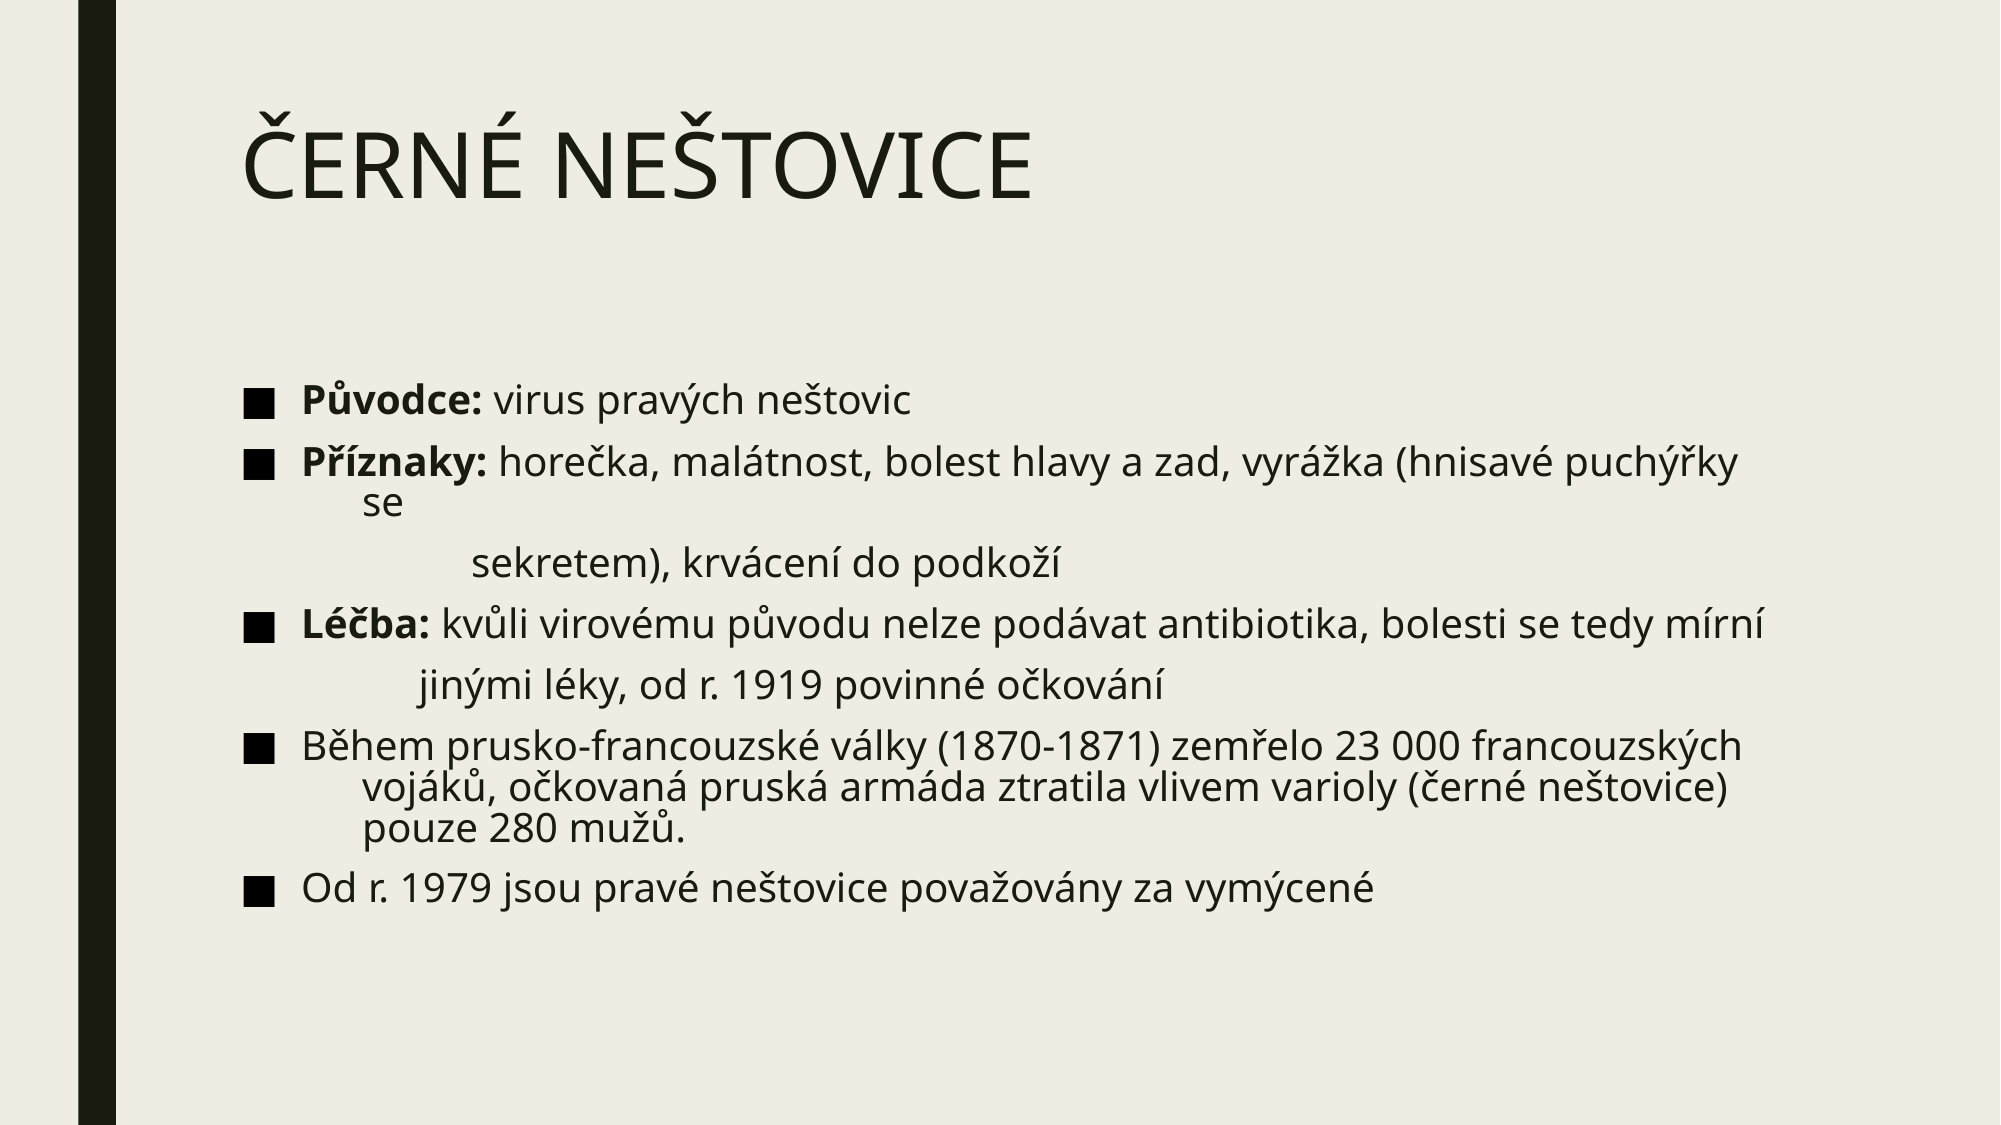

# ČERNÉ NEŠTOVICE
Původce: virus pravých neštovic
Příznaky: horečka, malátnost, bolest hlavy a zad, vyrážka (hnisavé puchýřky se
 sekretem), krvácení do podkoží
Léčba: kvůli virovému původu nelze podávat antibiotika, bolesti se tedy mírní
 jinými léky, od r. 1919 povinné očkování
Během prusko-francouzské války (1870-1871) zemřelo 23 000 francouzských vojáků, očkovaná pruská armáda ztratila vlivem varioly (černé neštovice) pouze 280 mužů.
Od r. 1979 jsou pravé neštovice považovány za vymýcené